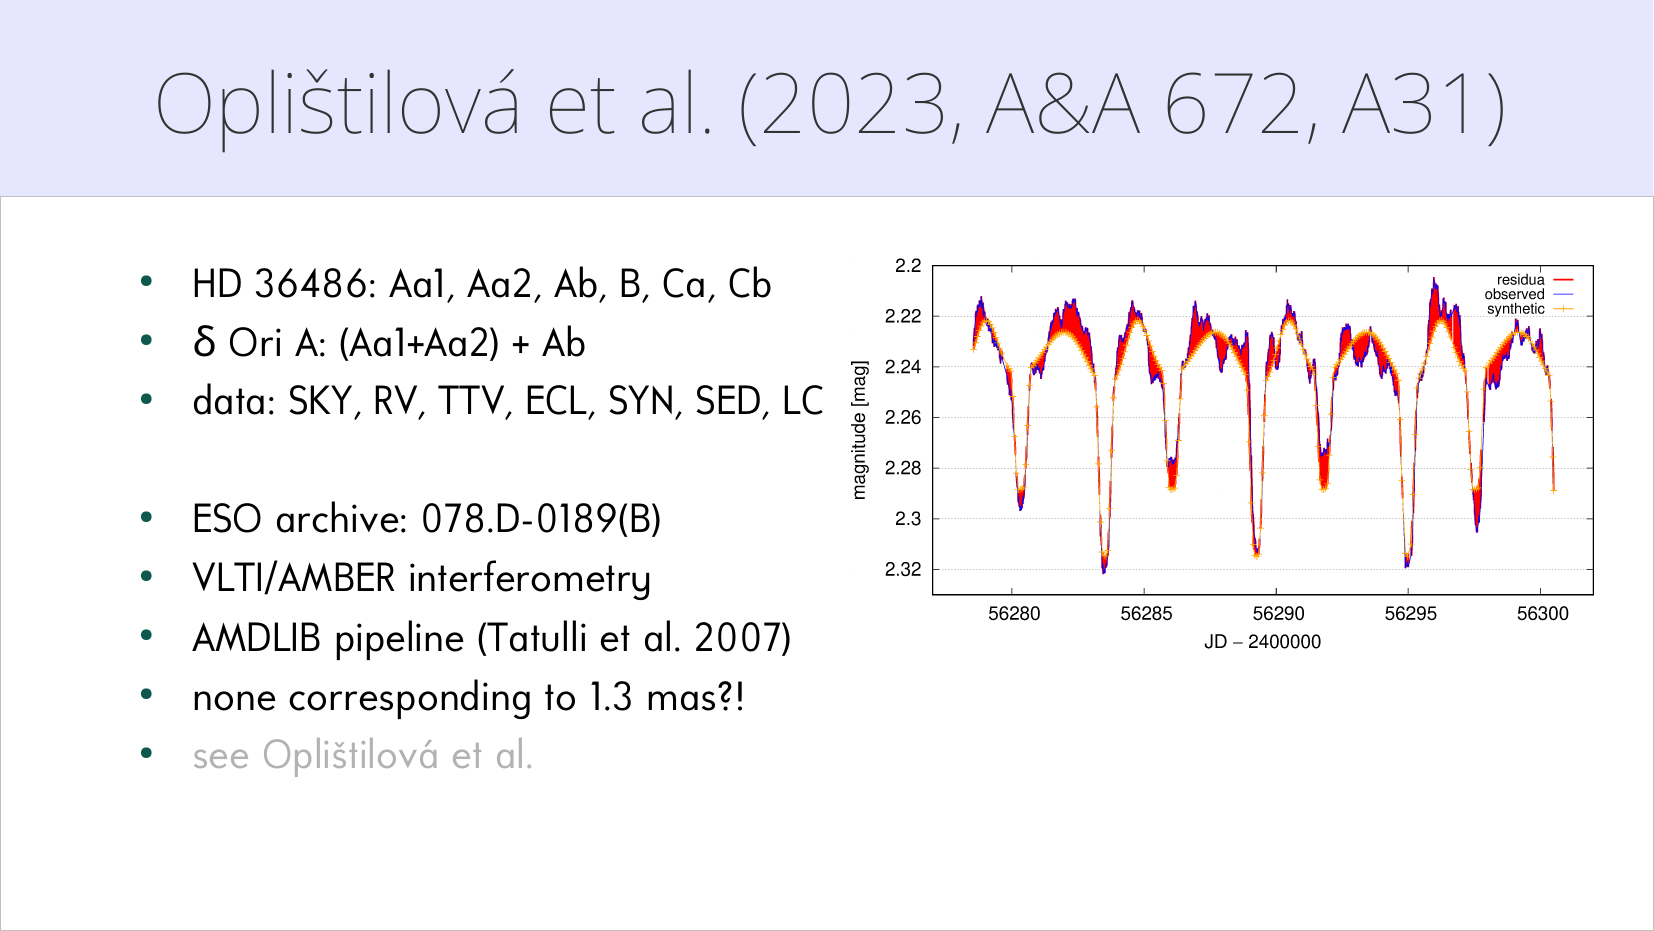

# Oplištilová et al. (2023, A&A 672, A31)
HD 36486: Aa1, Aa2, Ab, B, Ca, Cb
δ Ori A: (Aa1+Aa2) + Ab
data: SKY, RV, TTV, ECL, SYN, SED, LC
ESO archive: 078.D-0189(B)
VLTI/AMBER interferometry
AMDLIB pipeline (Tatulli et al. 2007)
none corresponding to 1.3 mas?!
see Oplištilová et al.